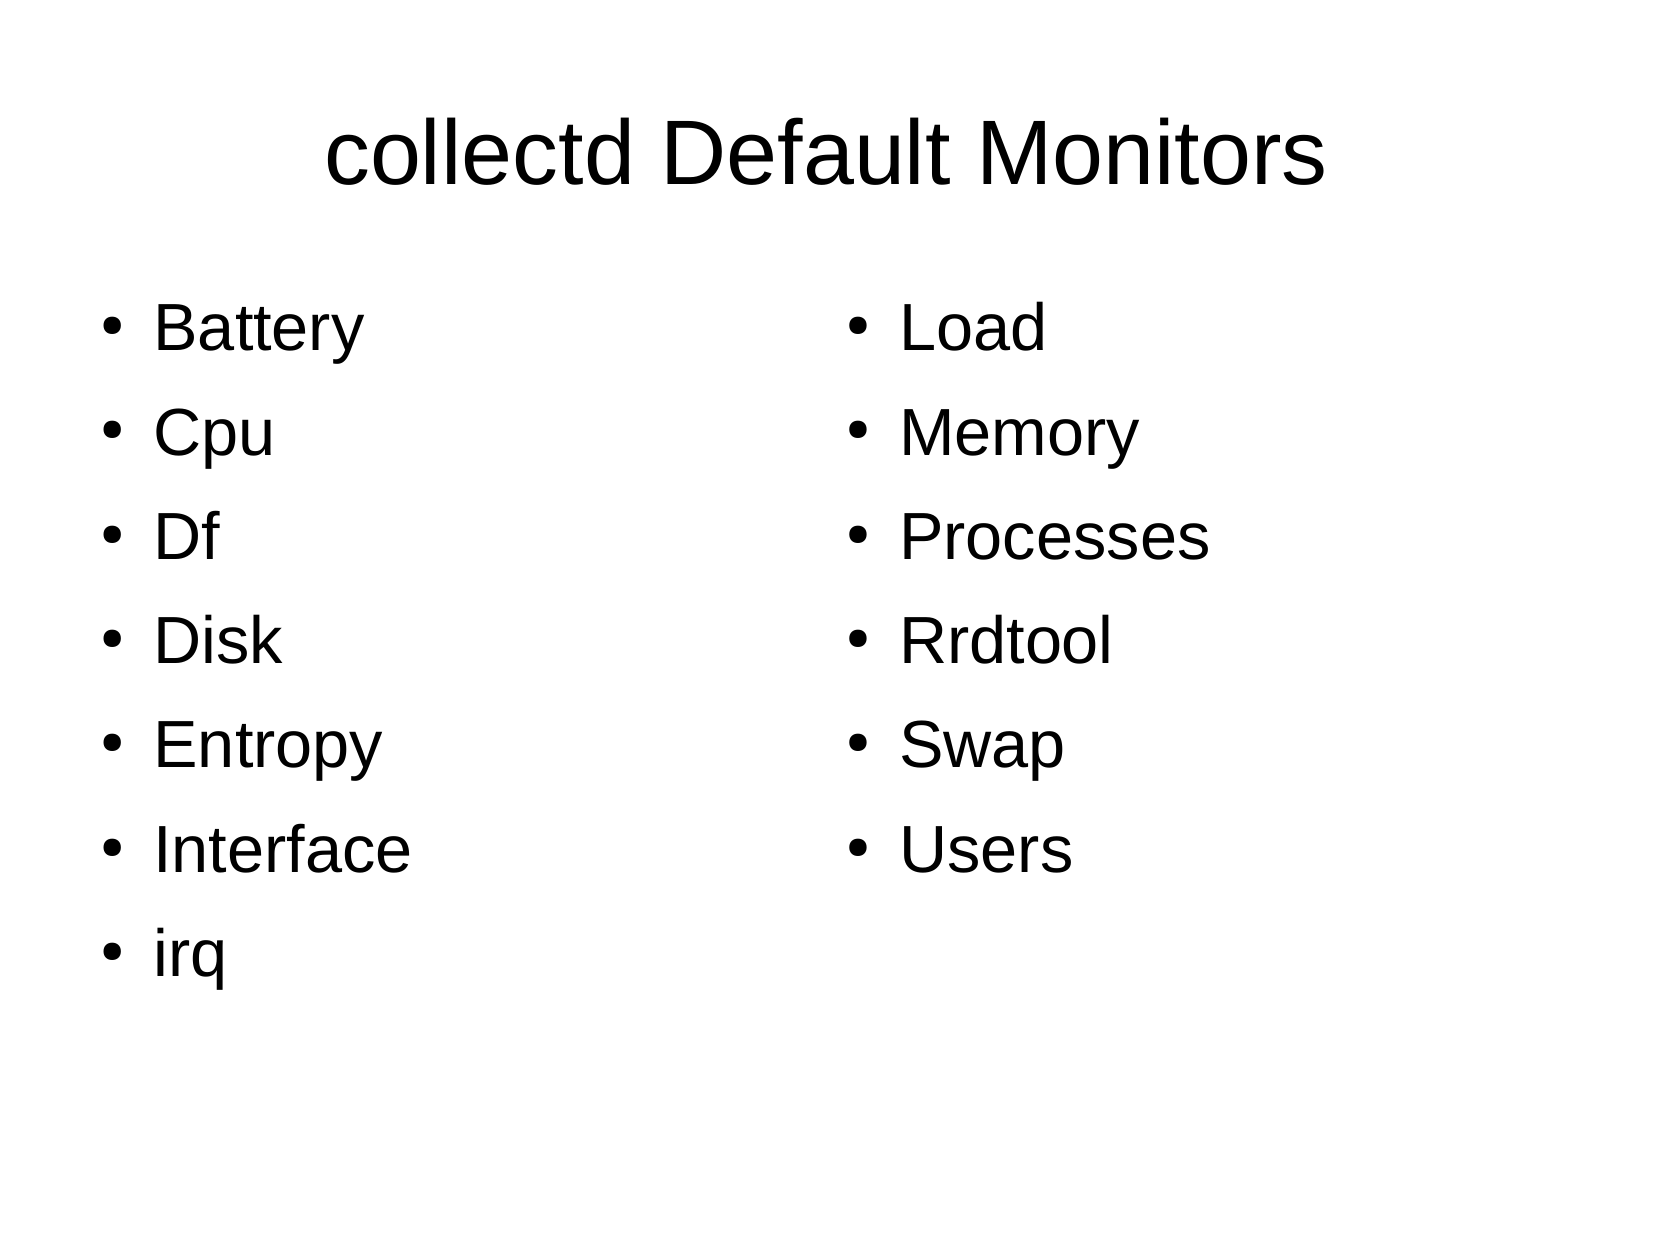

# collectd Default Monitors
Battery
Cpu
Df
Disk
Entropy
Interface
irq
Load
Memory
Processes
Rrdtool
Swap
Users